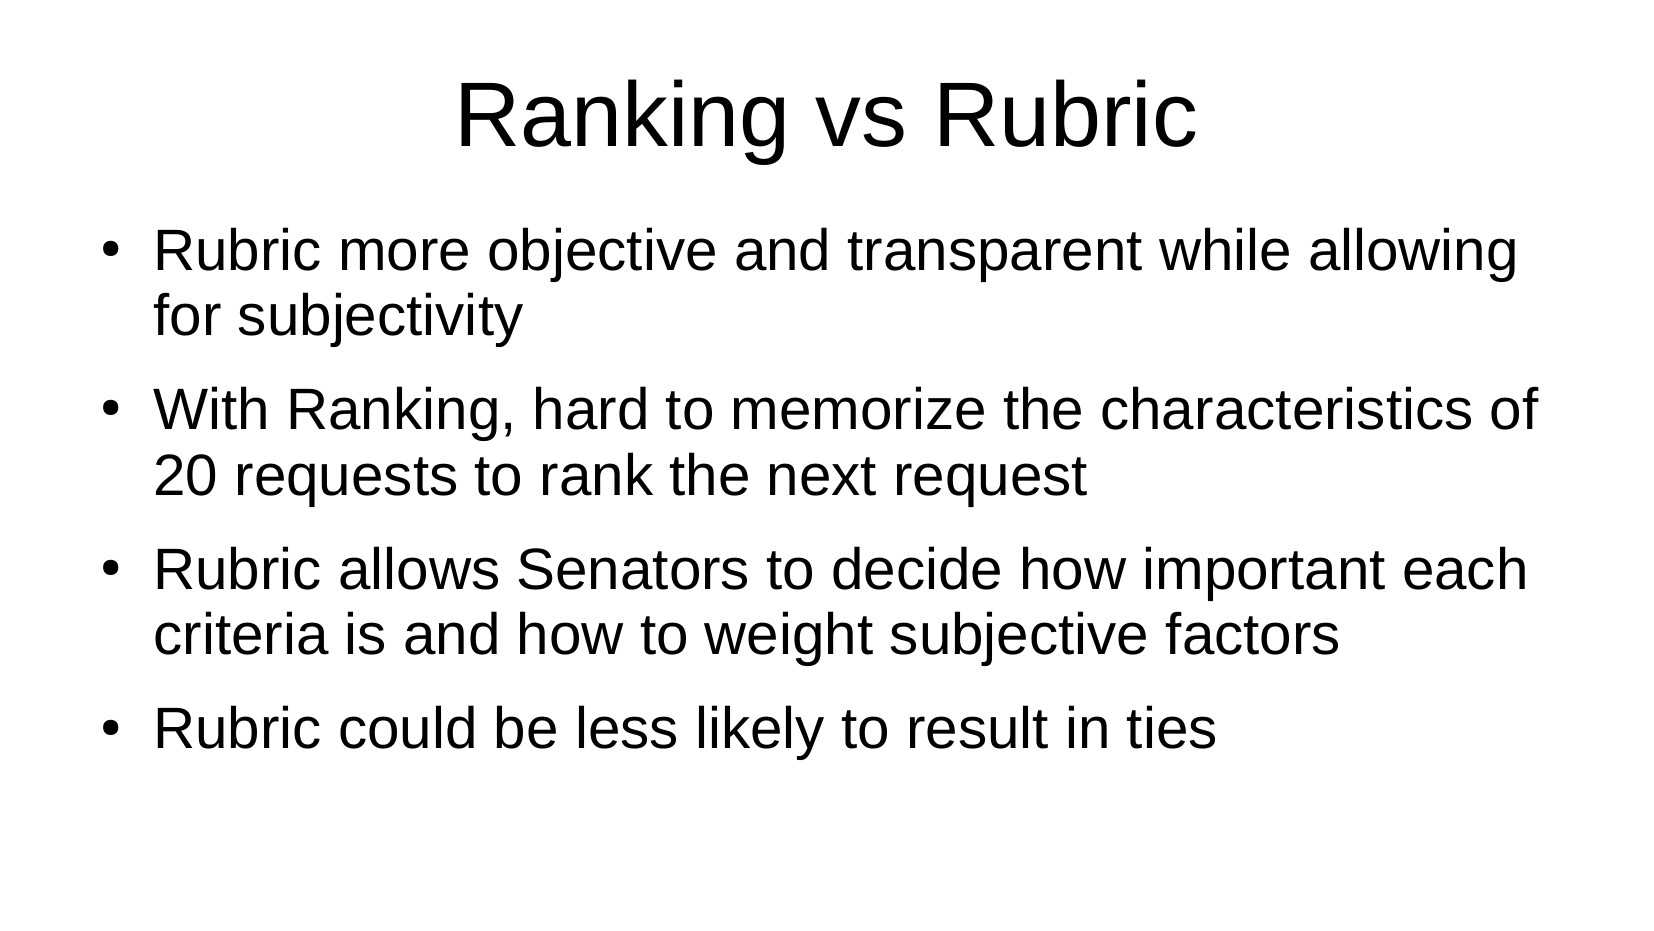

# Ranking vs Rubric
Rubric more objective and transparent while allowing for subjectivity
With Ranking, hard to memorize the characteristics of 20 requests to rank the next request
Rubric allows Senators to decide how important each criteria is and how to weight subjective factors
Rubric could be less likely to result in ties